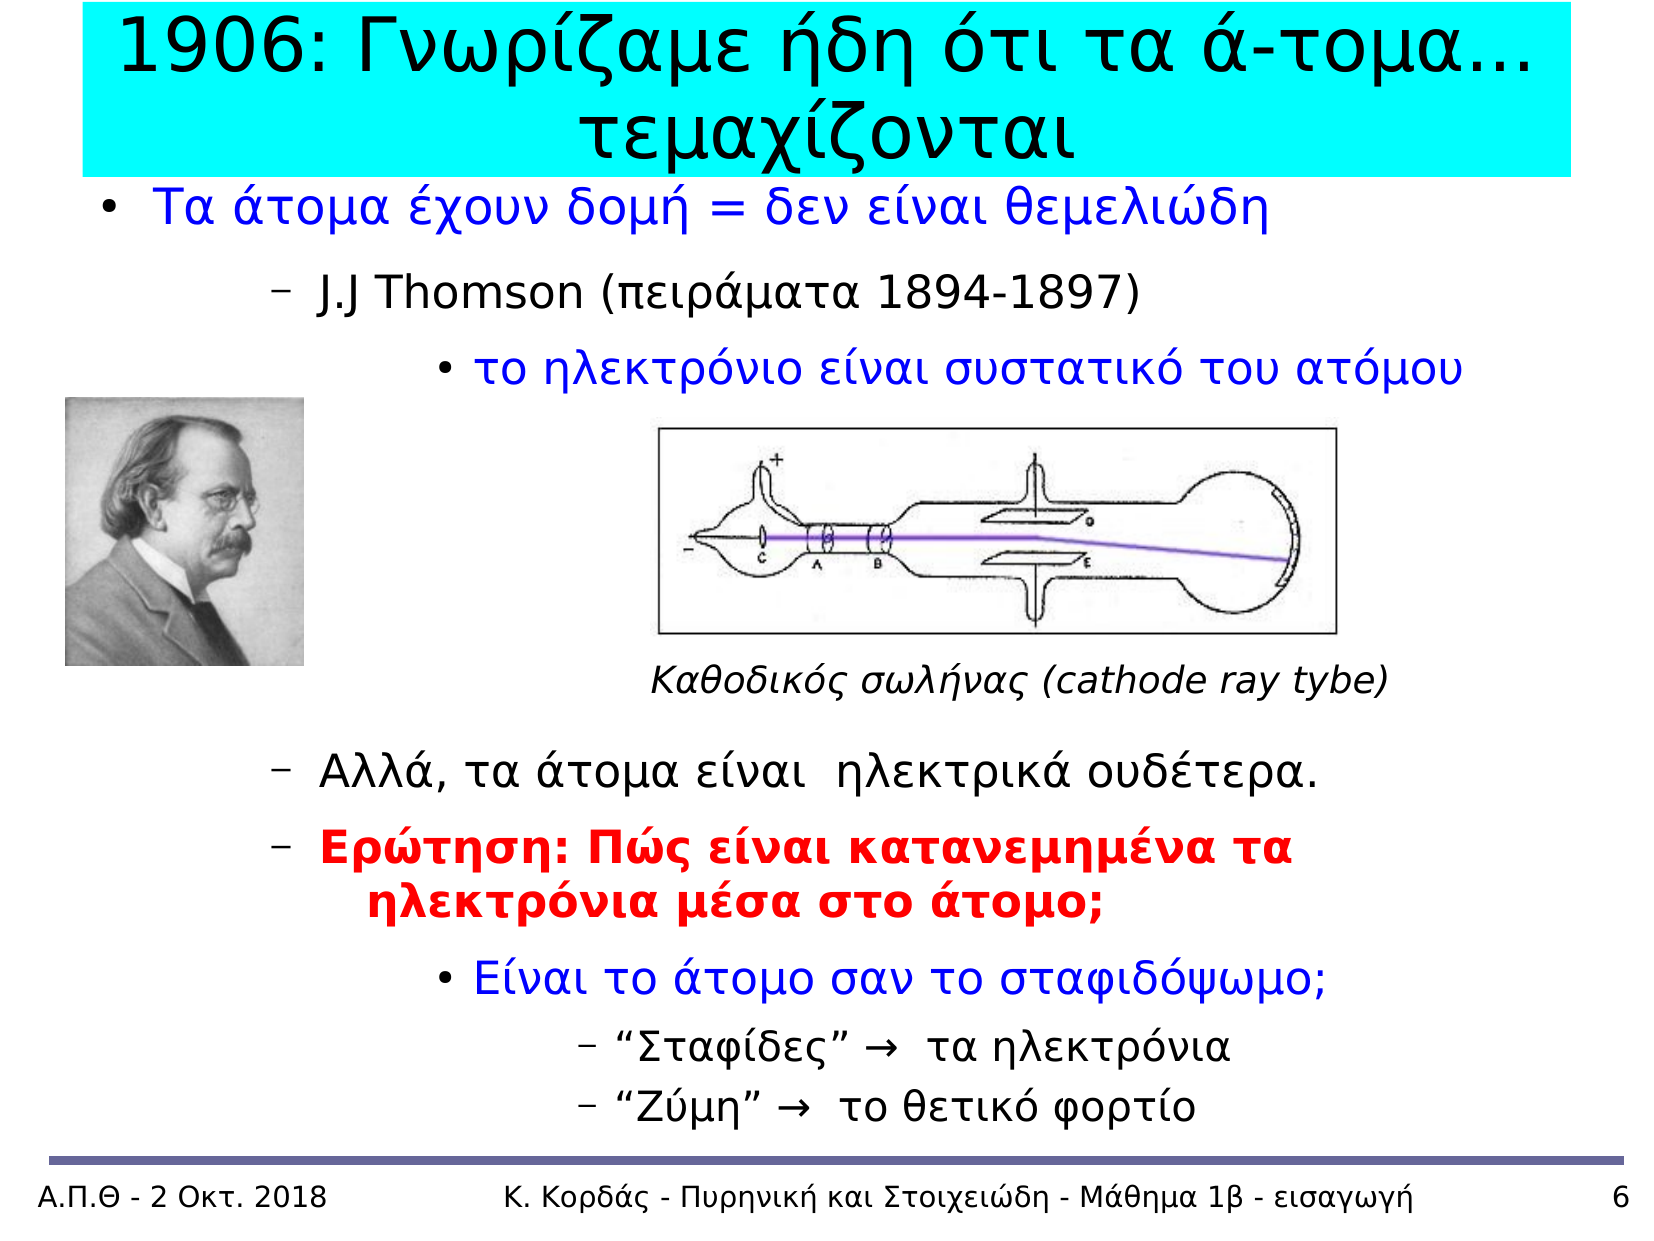

# 1906: Γνωρίζαμε ήδη ότι τα ά-τομα... τεμαχίζονται
Τα άτομα έχουν δομή = δεν είναι θεμελιώδη
J.J Thomson (πειράματα 1894-1897)
το ηλεκτρόνιο είναι συστατικό του ατόμου
Αλλά, τα άτομα είναι ηλεκτρικά ουδέτερα.
Ερώτηση: Πώς είναι κατανεμημένα τα ηλεκτρόνια μέσα στο άτομο;
Είναι το άτομο σαν το σταφιδόψωμο;
“Σταφίδες” → τα ηλεκτρόνια
“Ζύμη” → το θετικό φορτίο
Καθοδικός σωλήνας (cathode ray tybe)
Α.Π.Θ - 2 Οκτ. 2018
Κ. Κορδάς - Πυρηνική και Στοιχειώδη - Μάθημα 1β - εισαγωγή
6